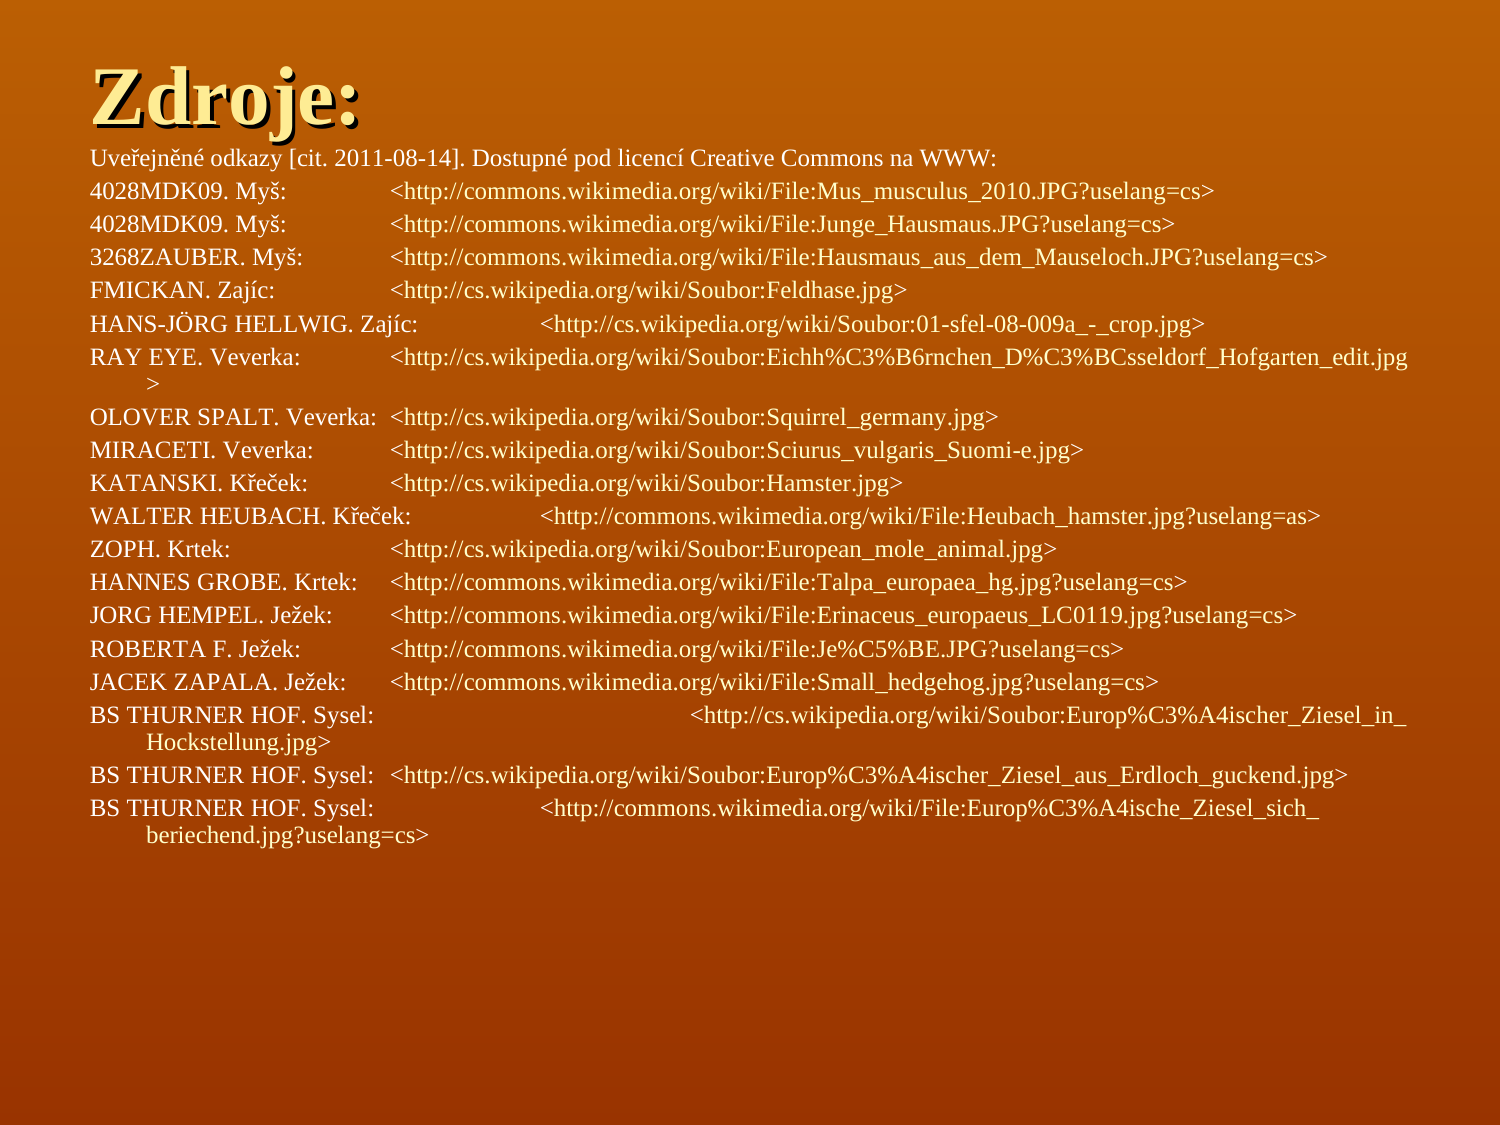

# Zdroje:
Uveřejněné odkazy [cit. 2011-08-14]. Dostupné pod licencí Creative Commons na WWW:
4028MDK09. Myš: 	<http://commons.wikimedia.org/wiki/File:Mus_musculus_2010.JPG?uselang=cs>
4028MDK09. Myš:	<http://commons.wikimedia.org/wiki/File:Junge_Hausmaus.JPG?uselang=cs>
3268ZAUBER. Myš:	<http://commons.wikimedia.org/wiki/File:Hausmaus_aus_dem_Mauseloch.JPG?uselang=cs>
FMICKAN. Zajíc: 	<http://cs.wikipedia.org/wiki/Soubor:Feldhase.jpg>
HANS-JÖRG HELLWIG. Zajíc: 	<http://cs.wikipedia.org/wiki/Soubor:01-sfel-08-009a_-_crop.jpg>
RAY EYE. Veverka: 	<http://cs.wikipedia.org/wiki/Soubor:Eichh%C3%B6rnchen_D%C3%BCsseldorf_Hofgarten_edit.jpg>
OLOVER SPALT. Veverka: 	<http://cs.wikipedia.org/wiki/Soubor:Squirrel_germany.jpg>
MIRACETI. Veverka:	<http://cs.wikipedia.org/wiki/Soubor:Sciurus_vulgaris_Suomi-e.jpg>
KATANSKI. Křeček: 	<http://cs.wikipedia.org/wiki/Soubor:Hamster.jpg>
WALTER HEUBACH. Křeček:	<http://commons.wikimedia.org/wiki/File:Heubach_hamster.jpg?uselang=as>
ZOPH. Krtek: 	<http://cs.wikipedia.org/wiki/Soubor:European_mole_animal.jpg>
HANNES GROBE. Krtek: 	<http://commons.wikimedia.org/wiki/File:Talpa_europaea_hg.jpg?uselang=cs>
JORG HEMPEL. Ježek: 	<http://commons.wikimedia.org/wiki/File:Erinaceus_europaeus_LC0119.jpg?uselang=cs>
ROBERTA F. Ježek: 	<http://commons.wikimedia.org/wiki/File:Je%C5%BE.JPG?uselang=cs>
JACEK ZAPALA. Ježek:	<http://commons.wikimedia.org/wiki/File:Small_hedgehog.jpg?uselang=cs>
BS THURNER HOF. Sysel: 		<http://cs.wikipedia.org/wiki/Soubor:Europ%C3%A4ischer_Ziesel_in_Hockstellung.jpg>
BS THURNER HOF. Sysel:	<http://cs.wikipedia.org/wiki/Soubor:Europ%C3%A4ischer_Ziesel_aus_Erdloch_guckend.jpg>
BS THURNER HOF. Sysel: 		<http://commons.wikimedia.org/wiki/File:Europ%C3%A4ische_Ziesel_sich_beriechend.jpg?uselang=cs>